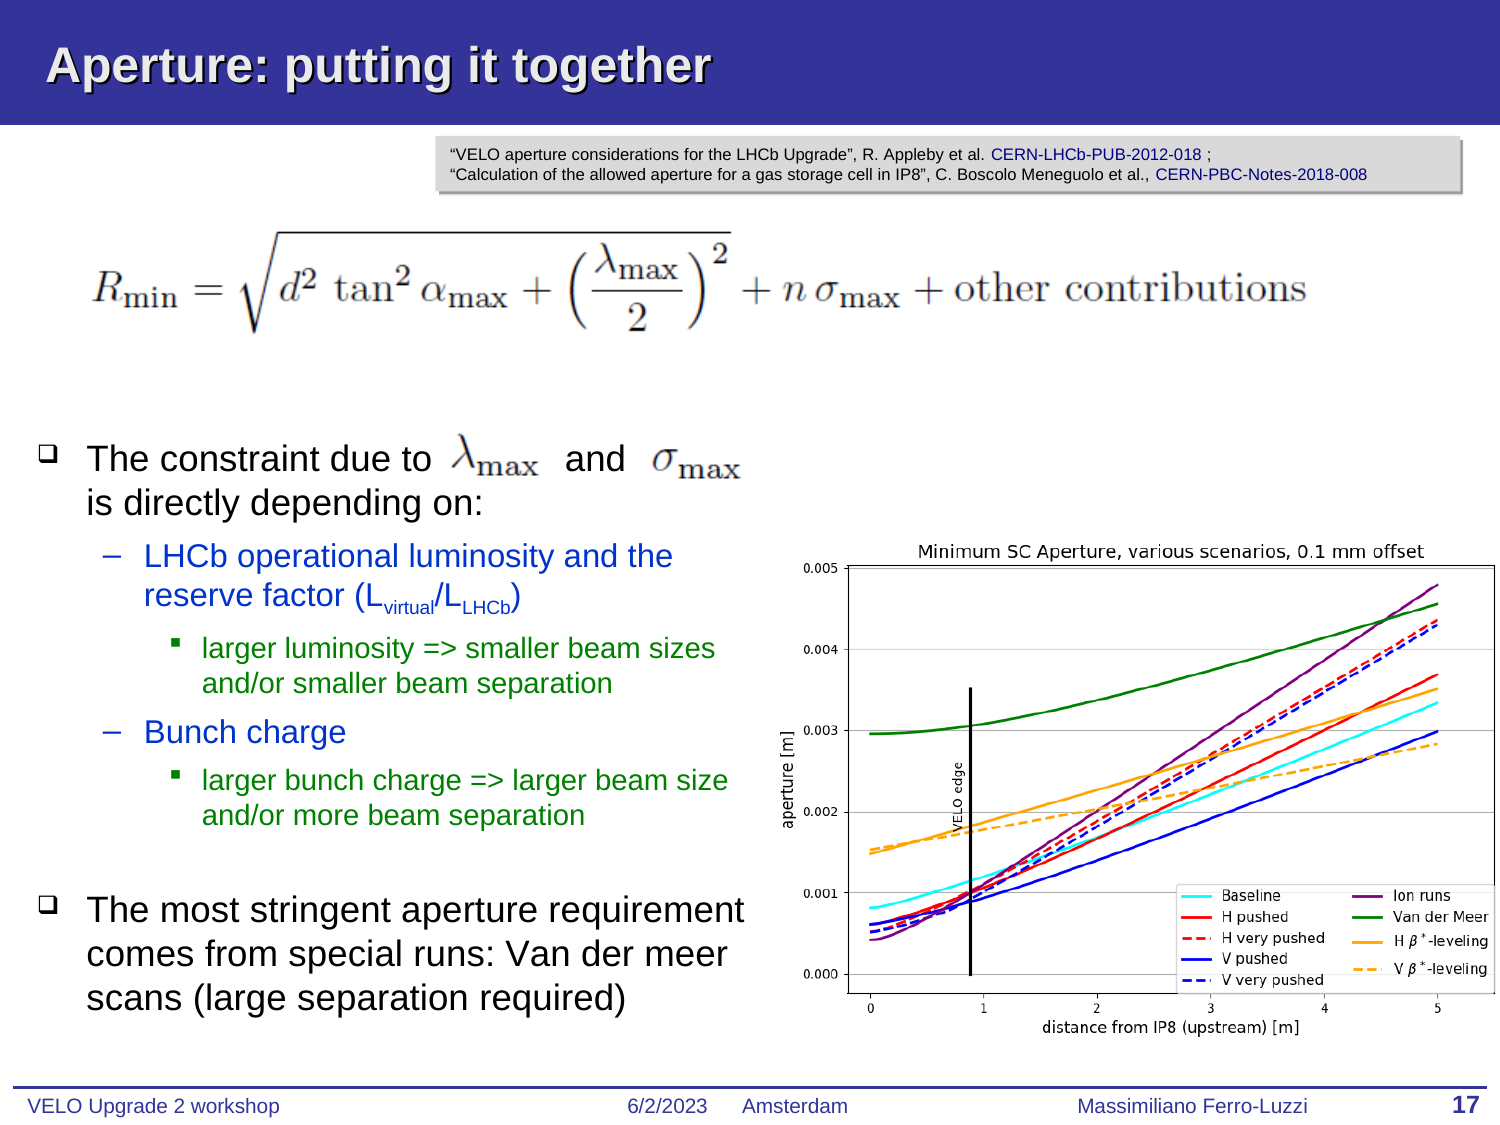

# Aperture: putting it together
“VELO aperture considerations for the LHCb Upgrade”, R. Appleby et al. CERN-LHCb-PUB-2012-018 ;
“Calculation of the allowed aperture for a gas storage cell in IP8”, C. Boscolo Meneguolo et al., CERN-PBC-Notes-2018-008
The constraint due to and 	 is directly depending on:
LHCb operational luminosity and the reserve factor (Lvirtual/LLHCb)
larger luminosity => smaller beam sizes and/or smaller beam separation
Bunch charge
larger bunch charge => larger beam size and/or more beam separation
The most stringent aperture requirement comes from special runs: Van der meer scans (large separation required)